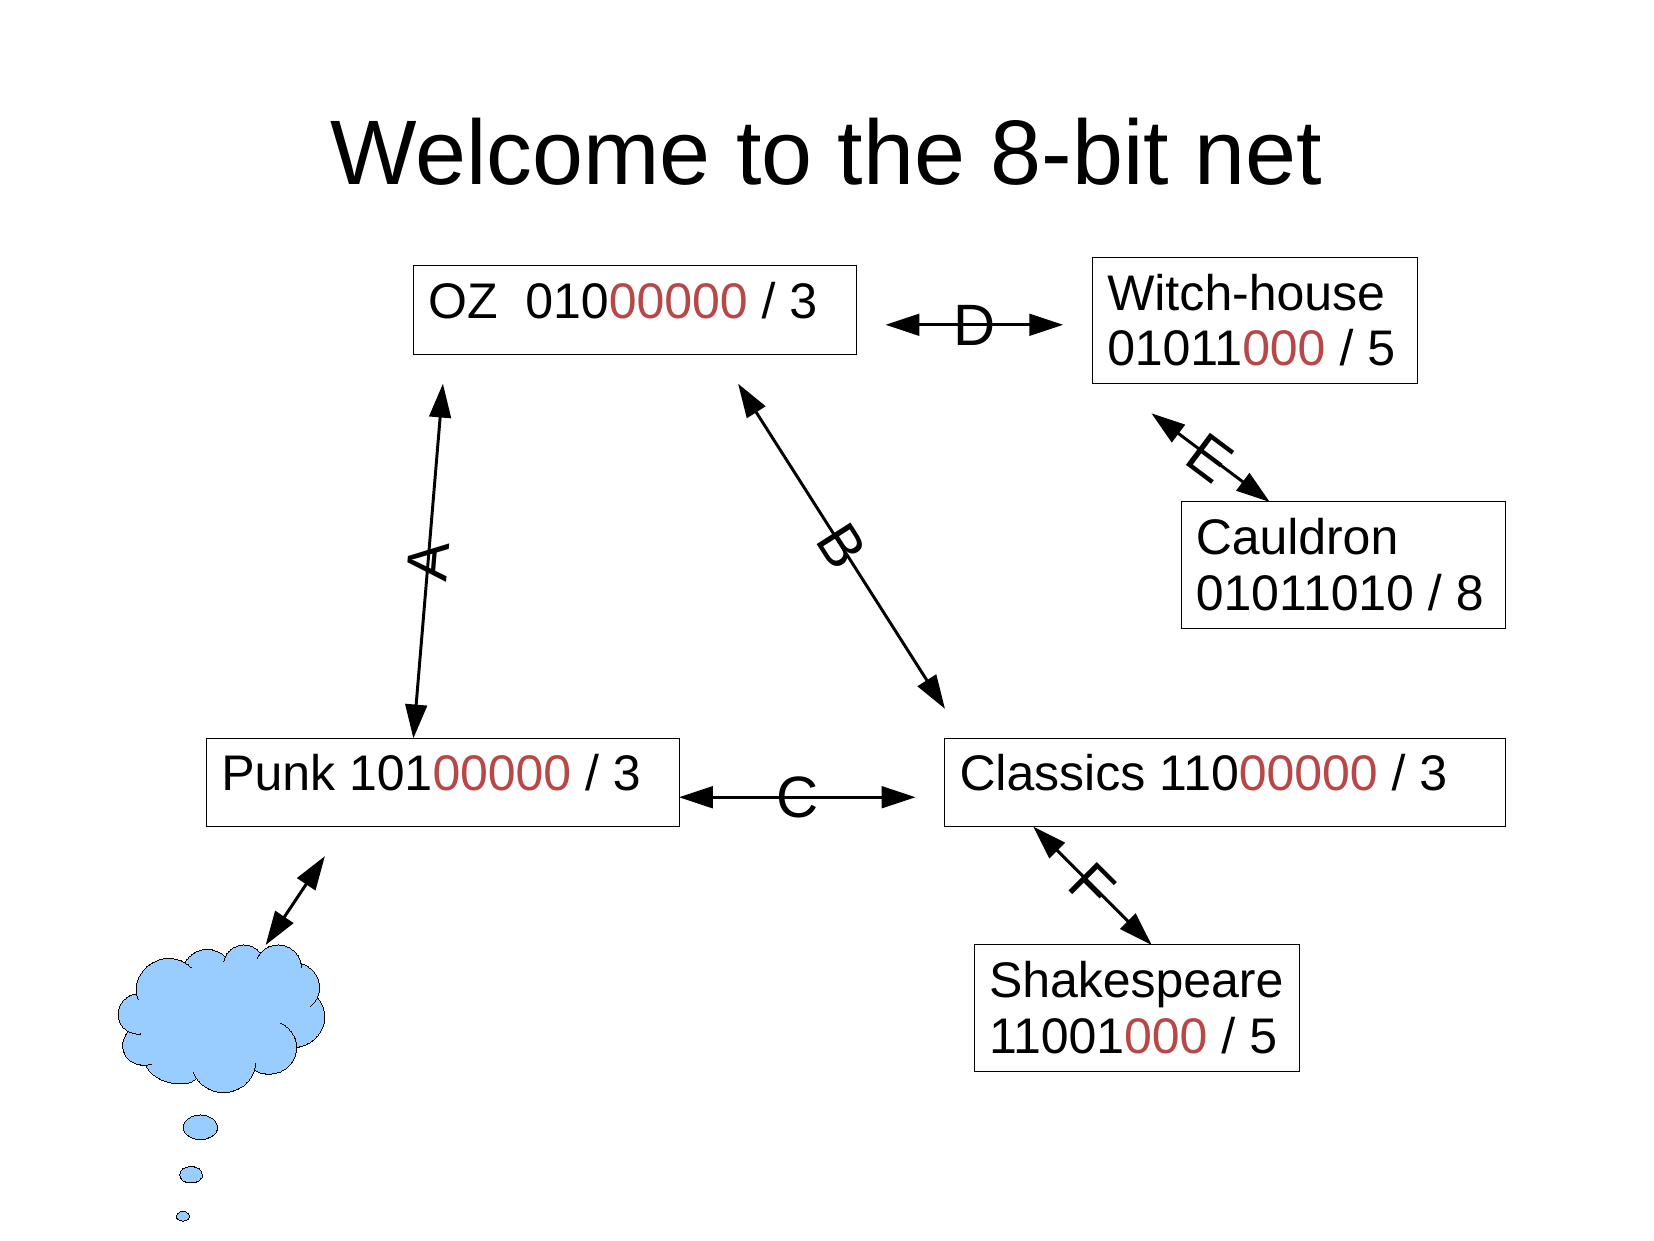

# Welcome to the 8-bit net
Witch-house 01011000 / 5
OZ 01000000 / 3
D
A
B
E
Cauldron 01011010 / 8
Punk 10100000 / 3
Classics 11000000 / 3
C
F
Shakespeare 11001000 / 5